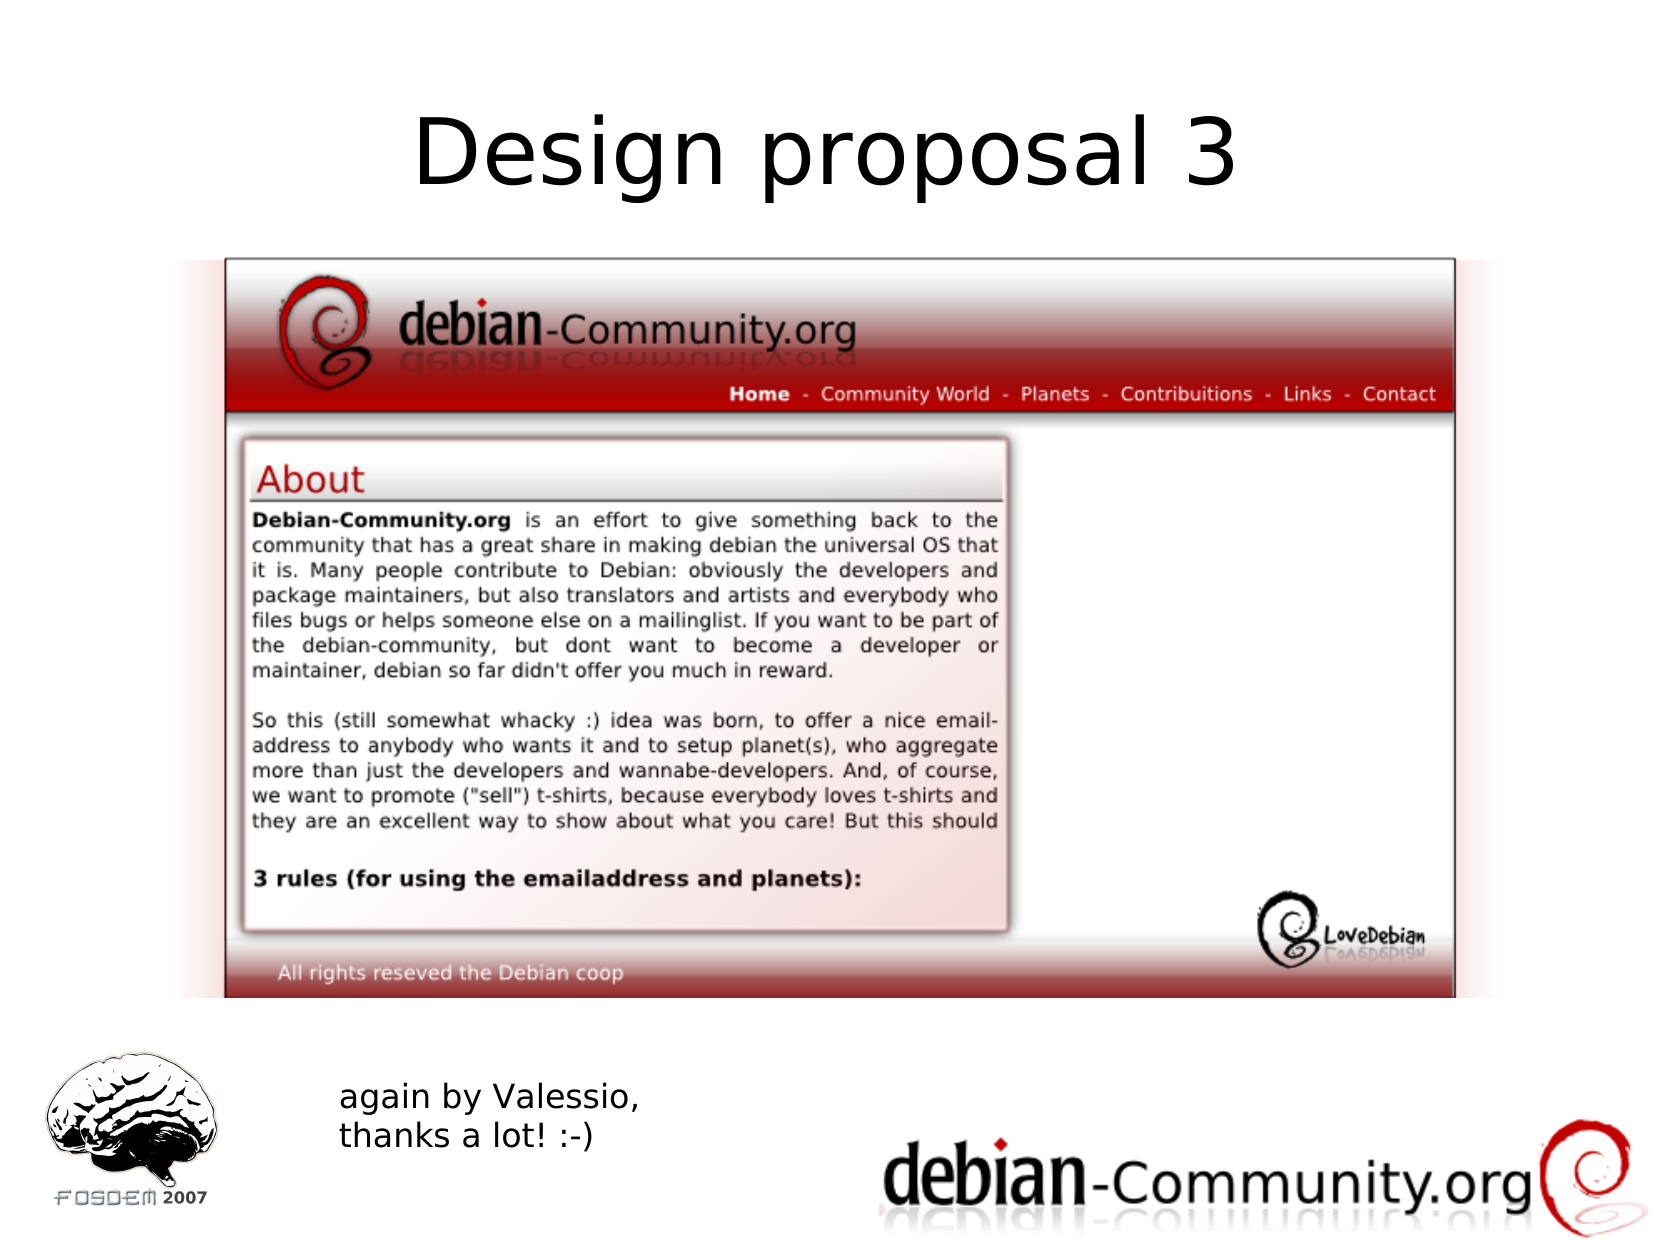

# Design proposal 3
again by Valessio,
thanks a lot! :-)